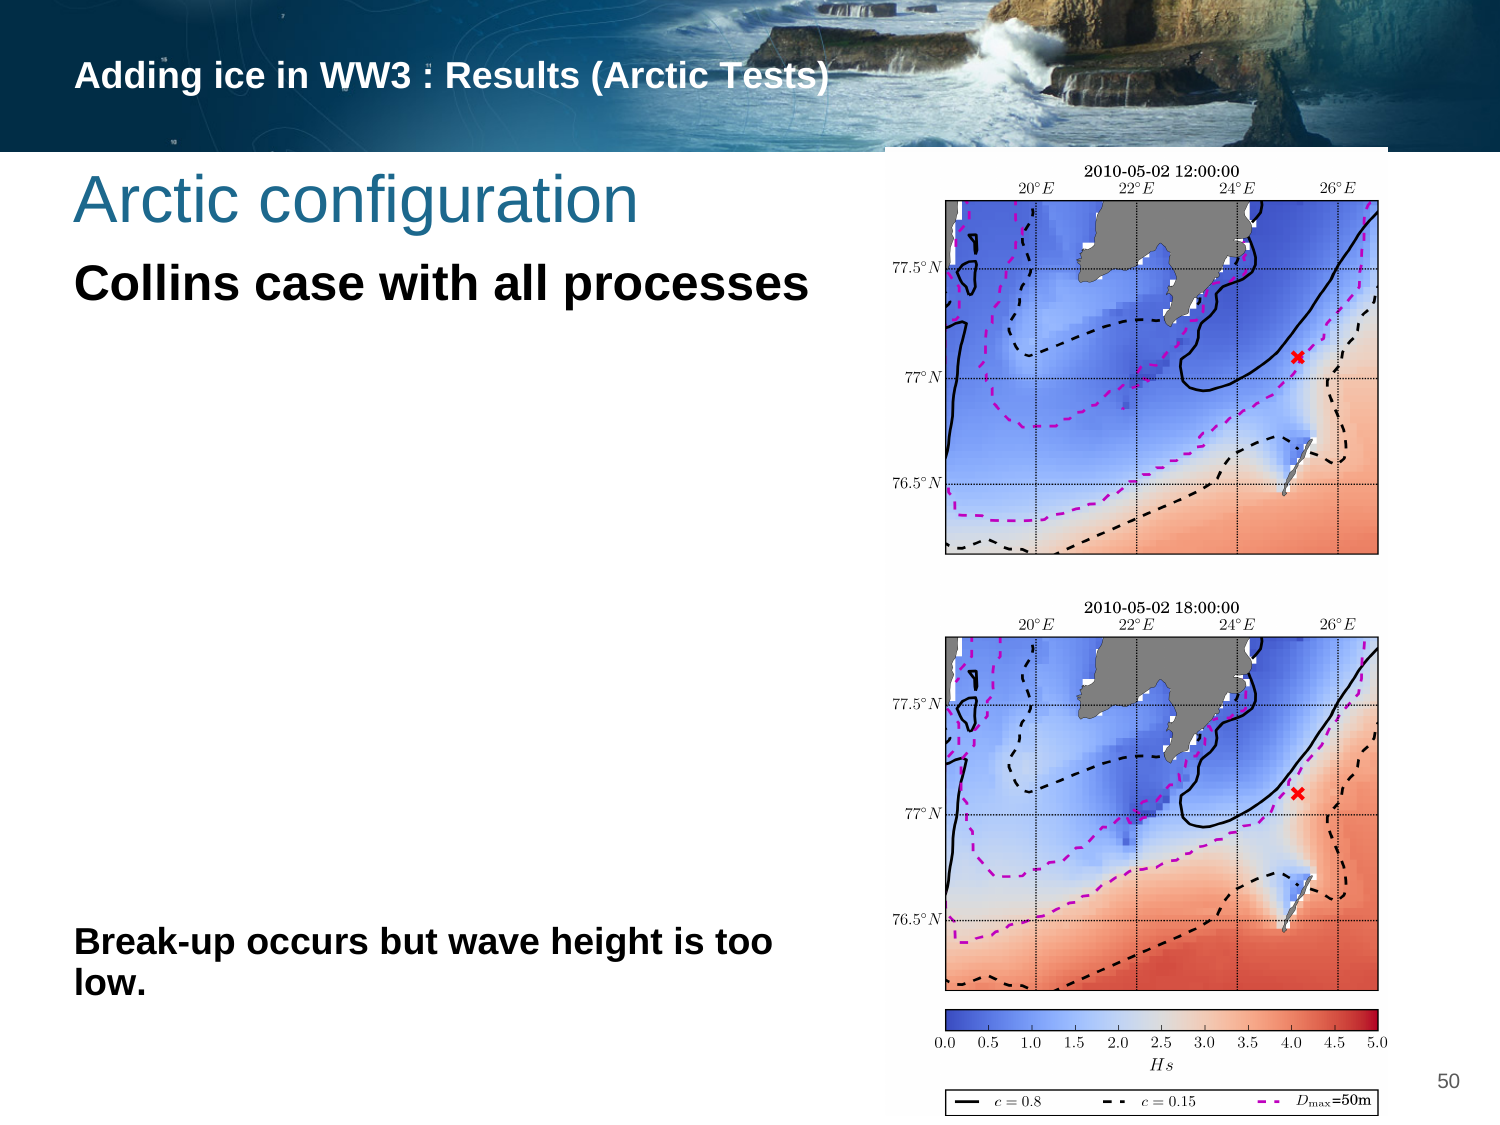

Adding ice in WW3 : Results (Arctic Tests)
# Arctic configuration
Collins case with all processes
Break-up occurs but wave height is too low.